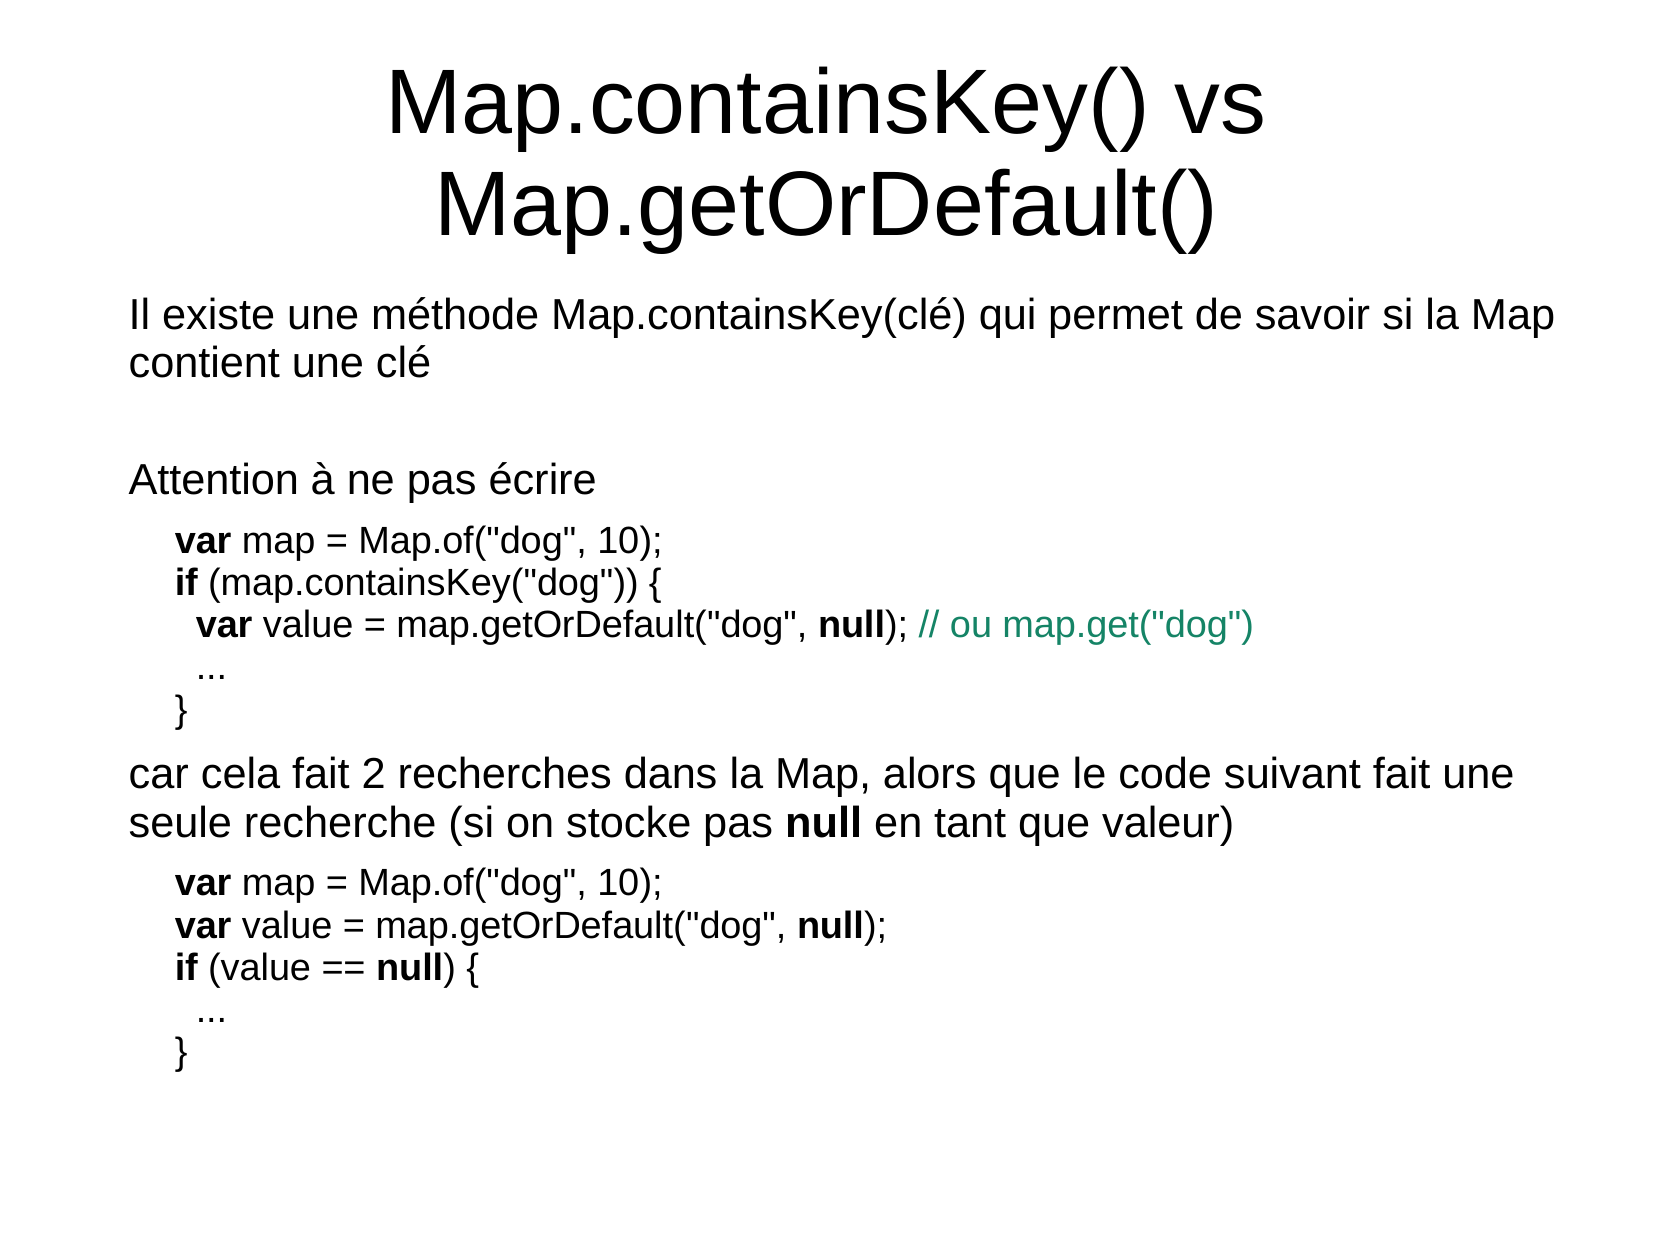

# Map.containsKey() vs Map.getOrDefault()
Il existe une méthode Map.containsKey(clé) qui permet de savoir si la Map contient une clé
Attention à ne pas écrire
var map = Map.of("dog", 10);
if (map.containsKey("dog")) {
 var value = map.getOrDefault("dog", null); // ou map.get("dog")
 ...
}
car cela fait 2 recherches dans la Map, alors que le code suivant fait une seule recherche (si on stocke pas null en tant que valeur)
var map = Map.of("dog", 10);
var value = map.getOrDefault("dog", null);
if (value == null) {
 ...
}